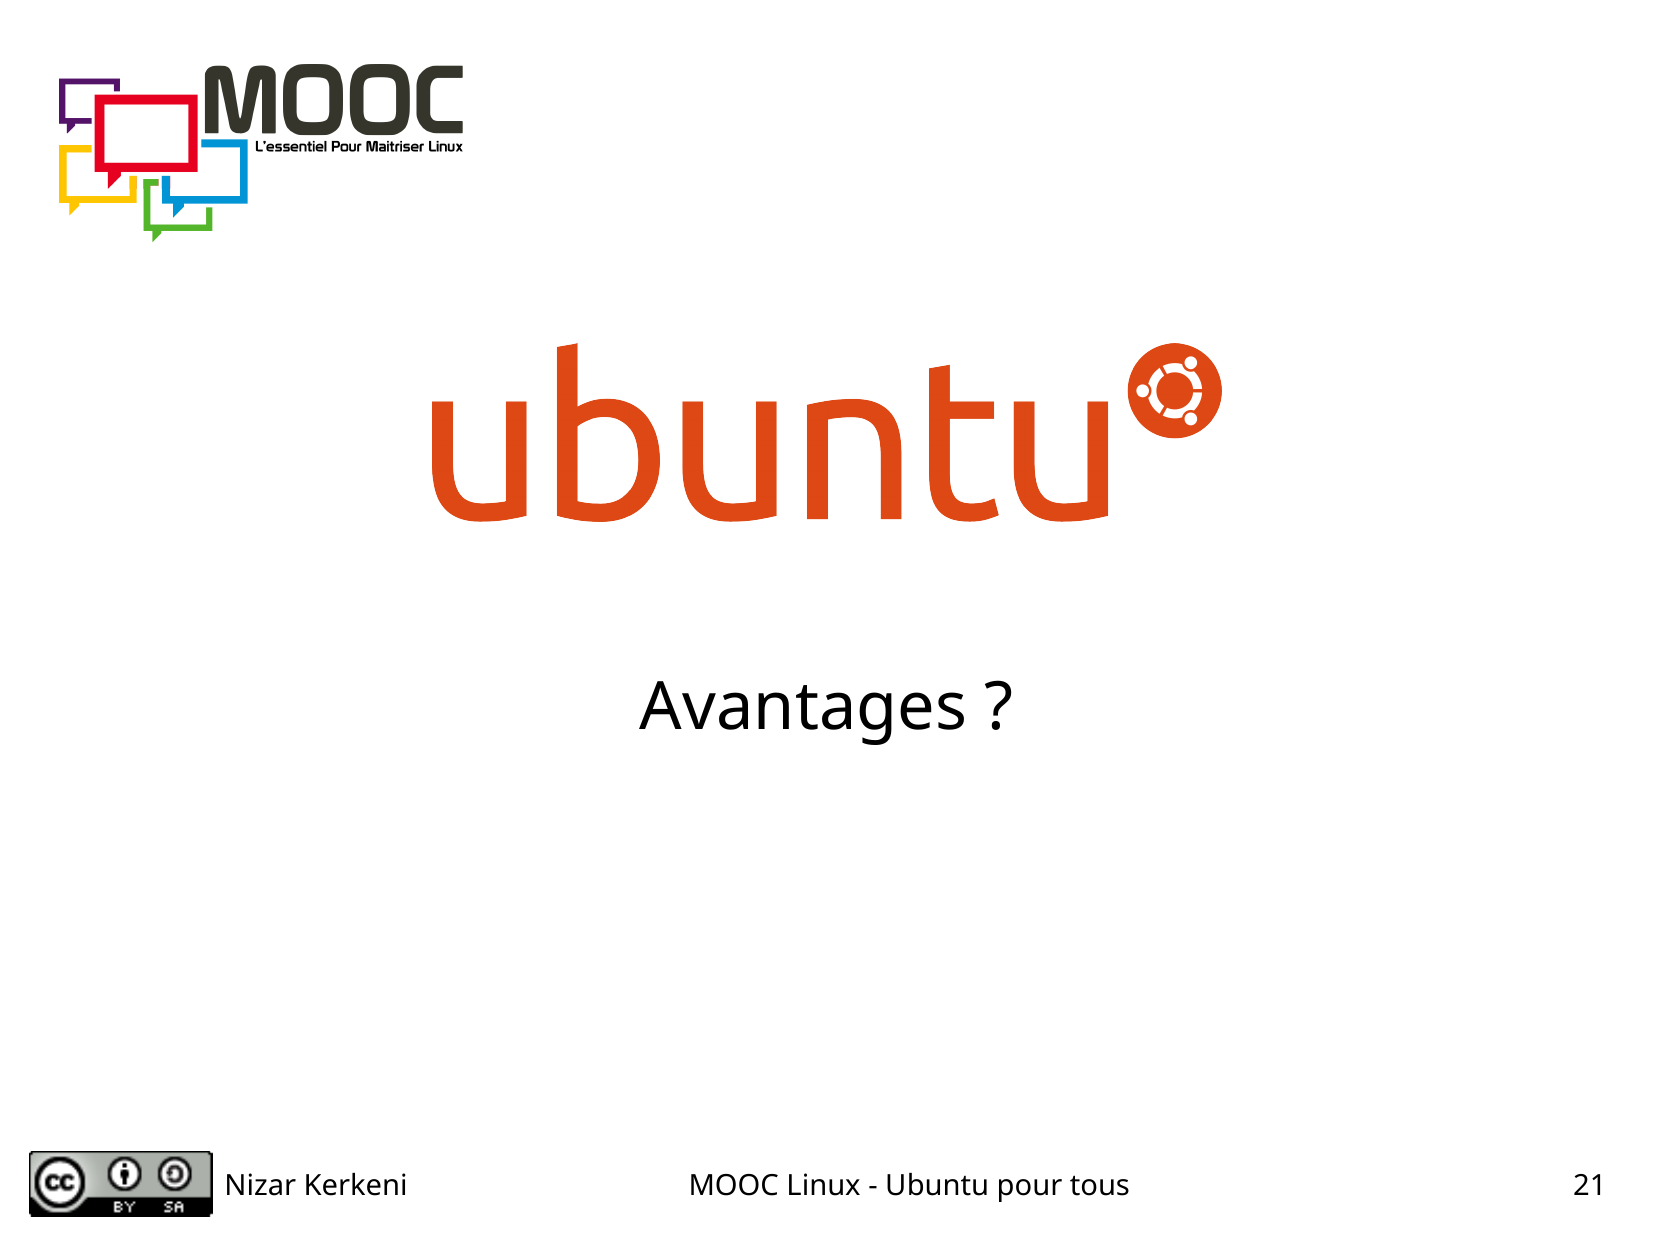

# Avantages ?
MOOC Linux - Ubuntu pour tous
21